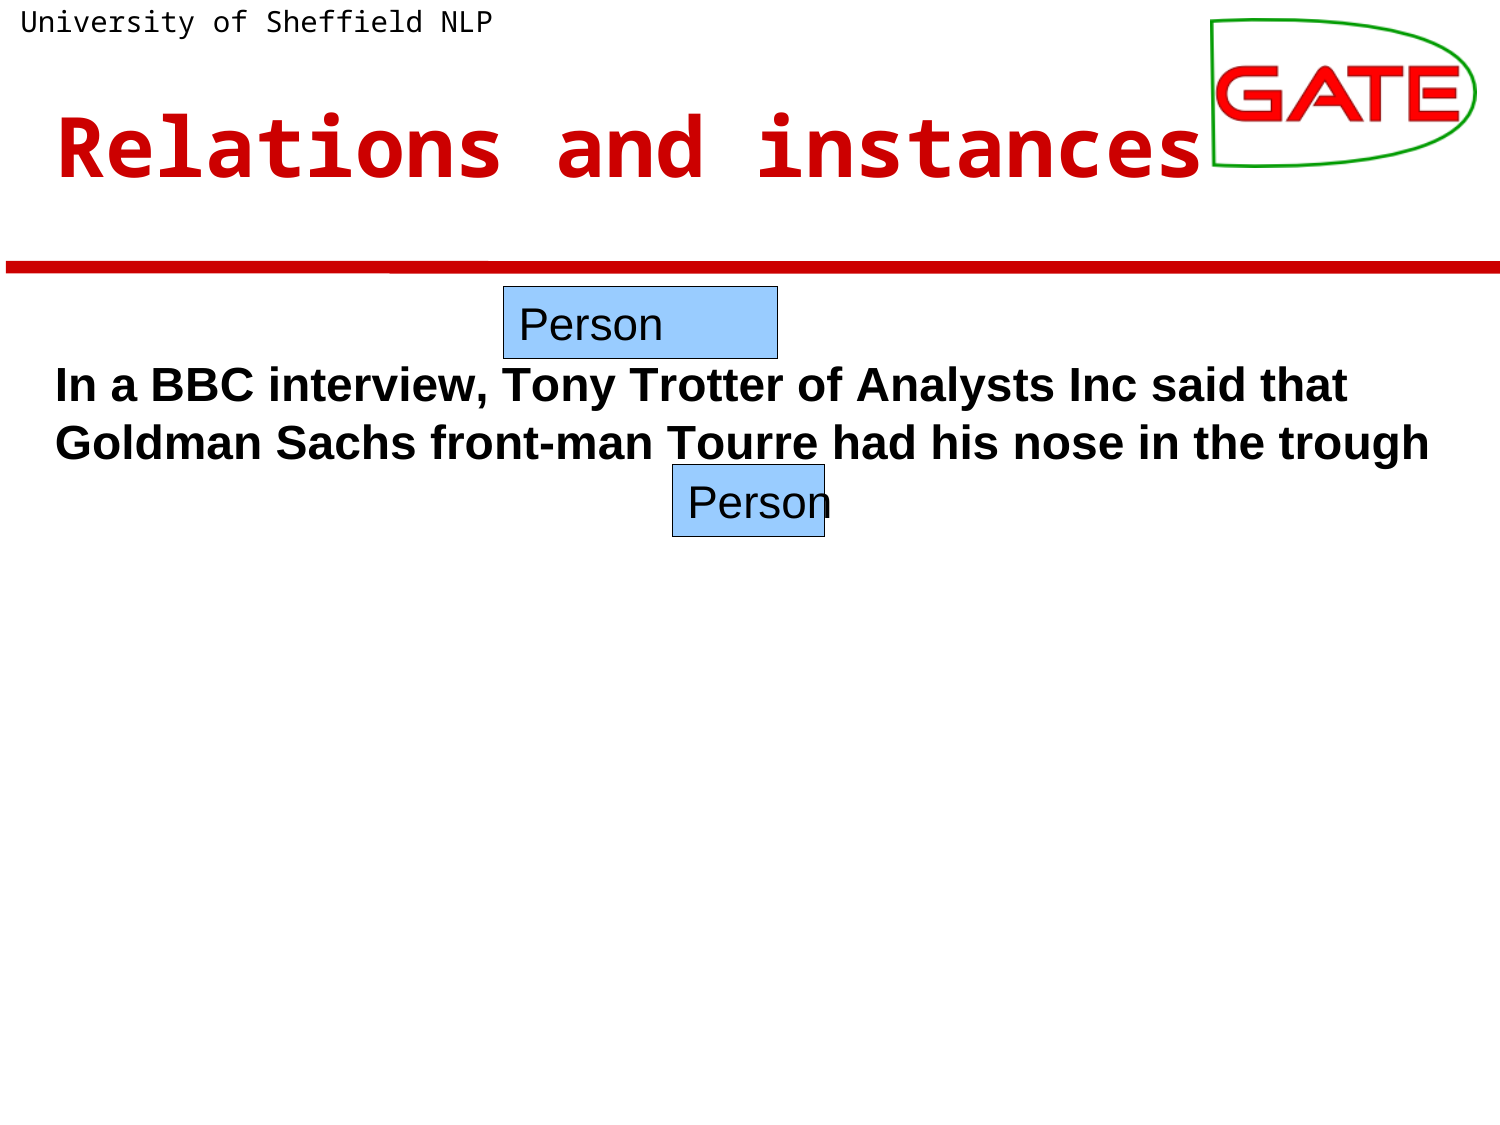

# Relations and instances
Person
In a BBC interview, Tony Trotter of Analysts Inc said that Goldman Sachs front-man Tourre had his nose in the trough
Person